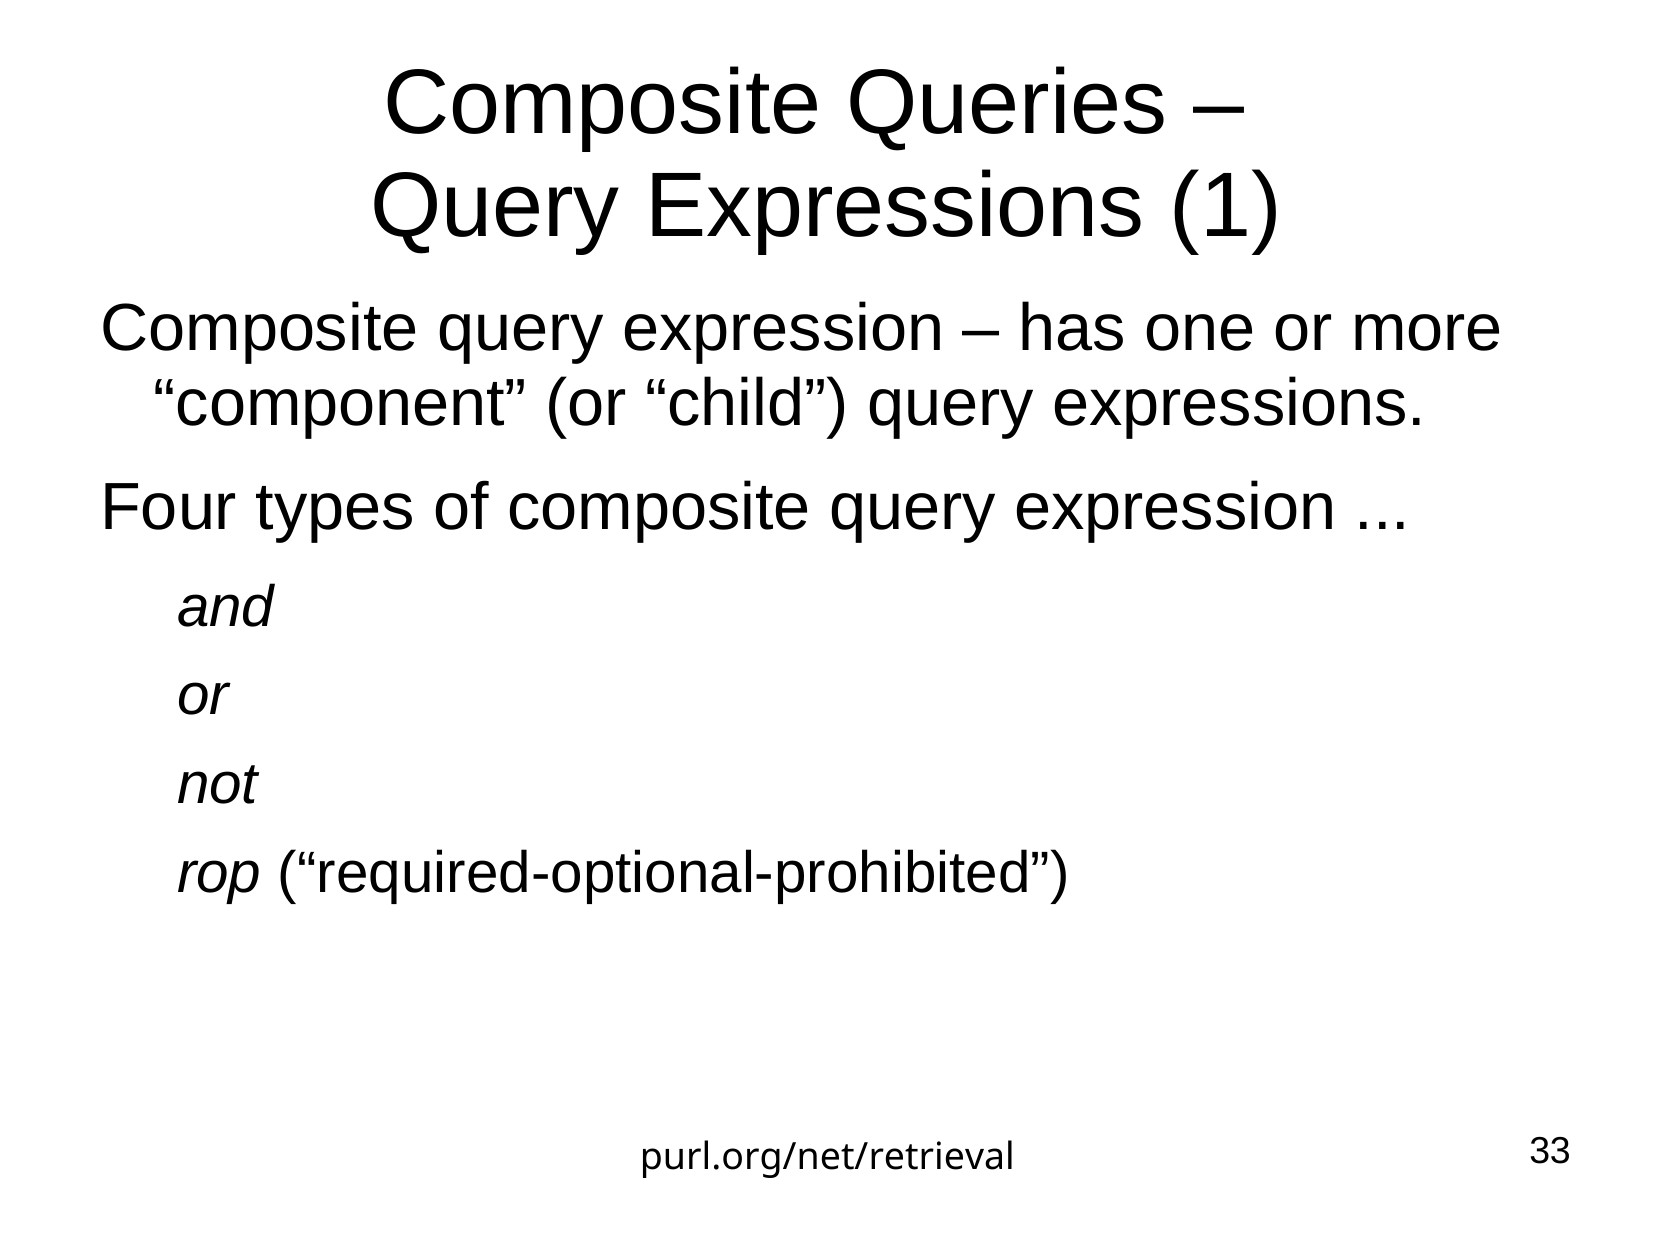

# Composite Queries – Query Expressions (1)
Composite query expression – has one or more “component” (or “child”) query expressions.
Four types of composite query expression ...
and
or
not
rop (“required-optional-prohibited”)
purl.org/net/retrieval
33